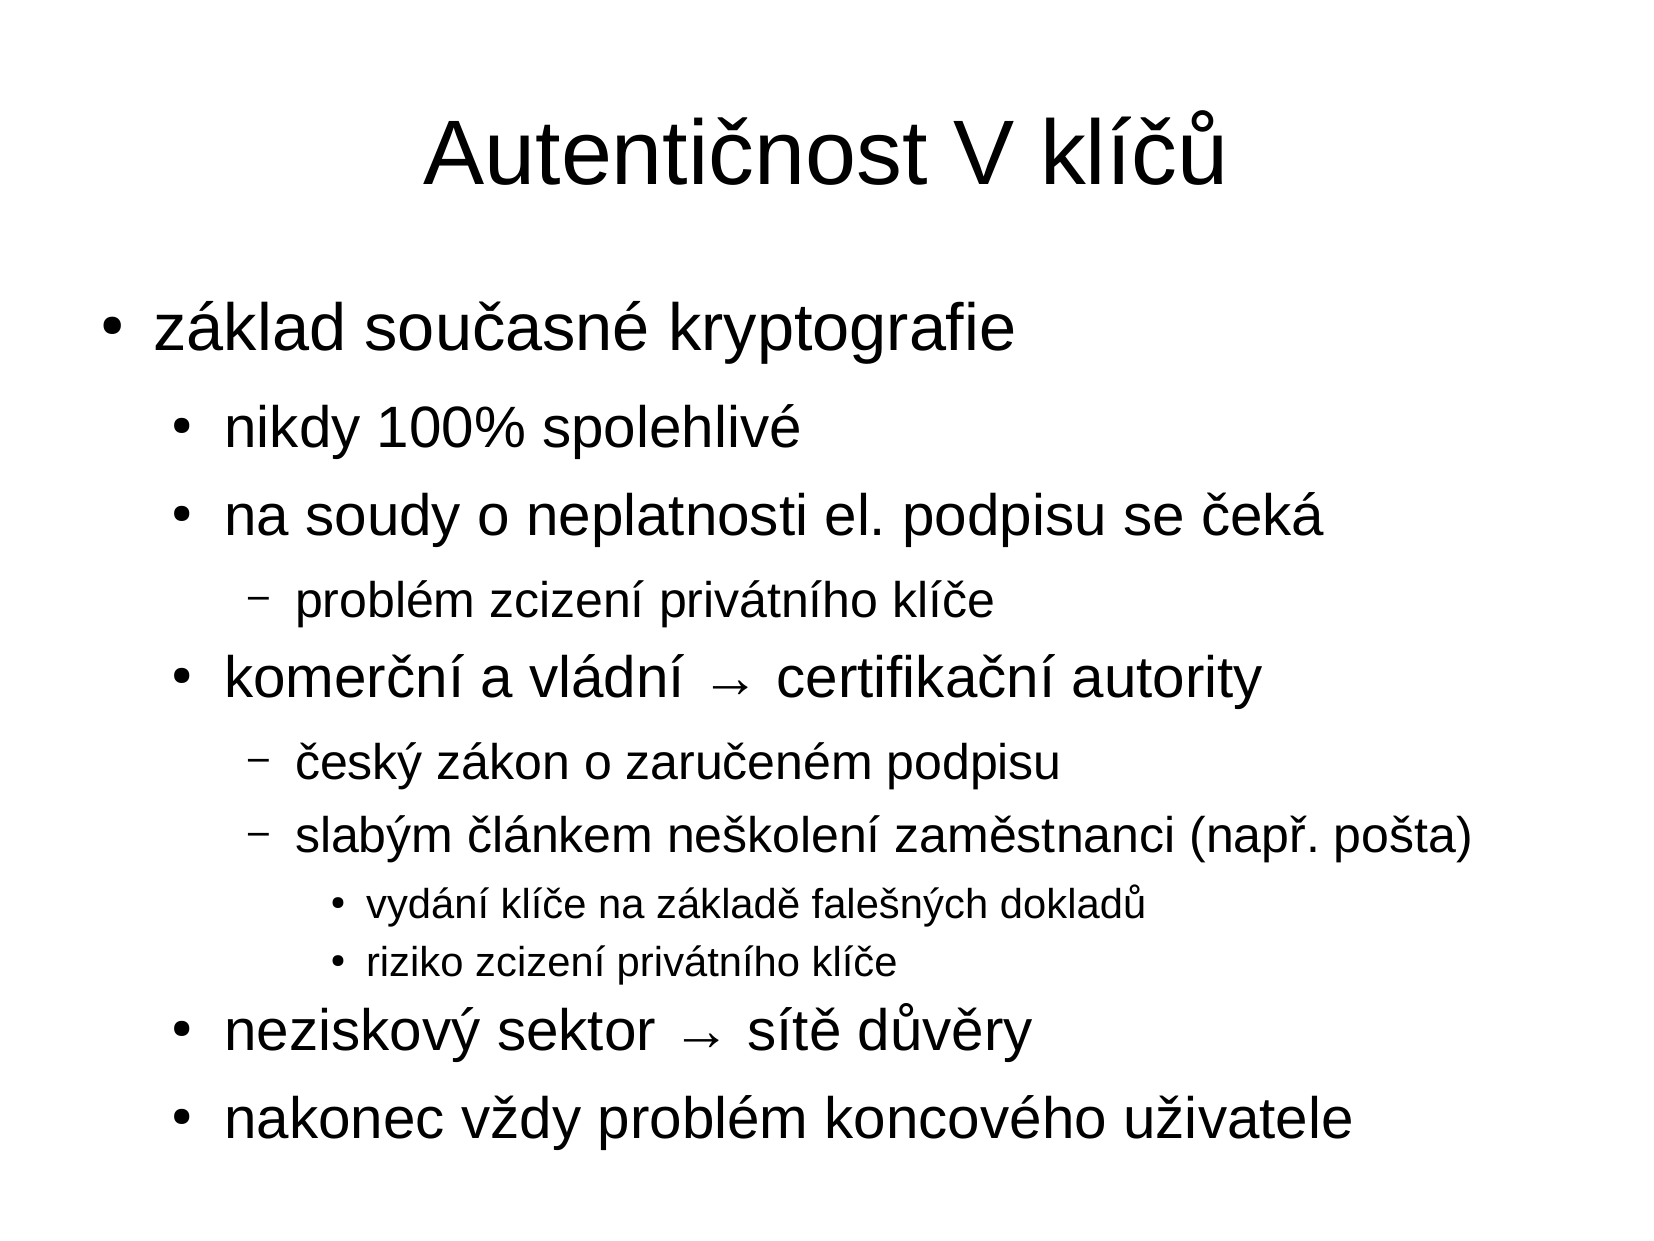

# Autentičnost V klíčů
základ současné kryptografie
nikdy 100% spolehlivé
na soudy o neplatnosti el. podpisu se čeká
problém zcizení privátního klíče
komerční a vládní → certifikační autority
český zákon o zaručeném podpisu
slabým článkem neškolení zaměstnanci (např. pošta)
vydání klíče na základě falešných dokladů
riziko zcizení privátního klíče
neziskový sektor → sítě důvěry
nakonec vždy problém koncového uživatele